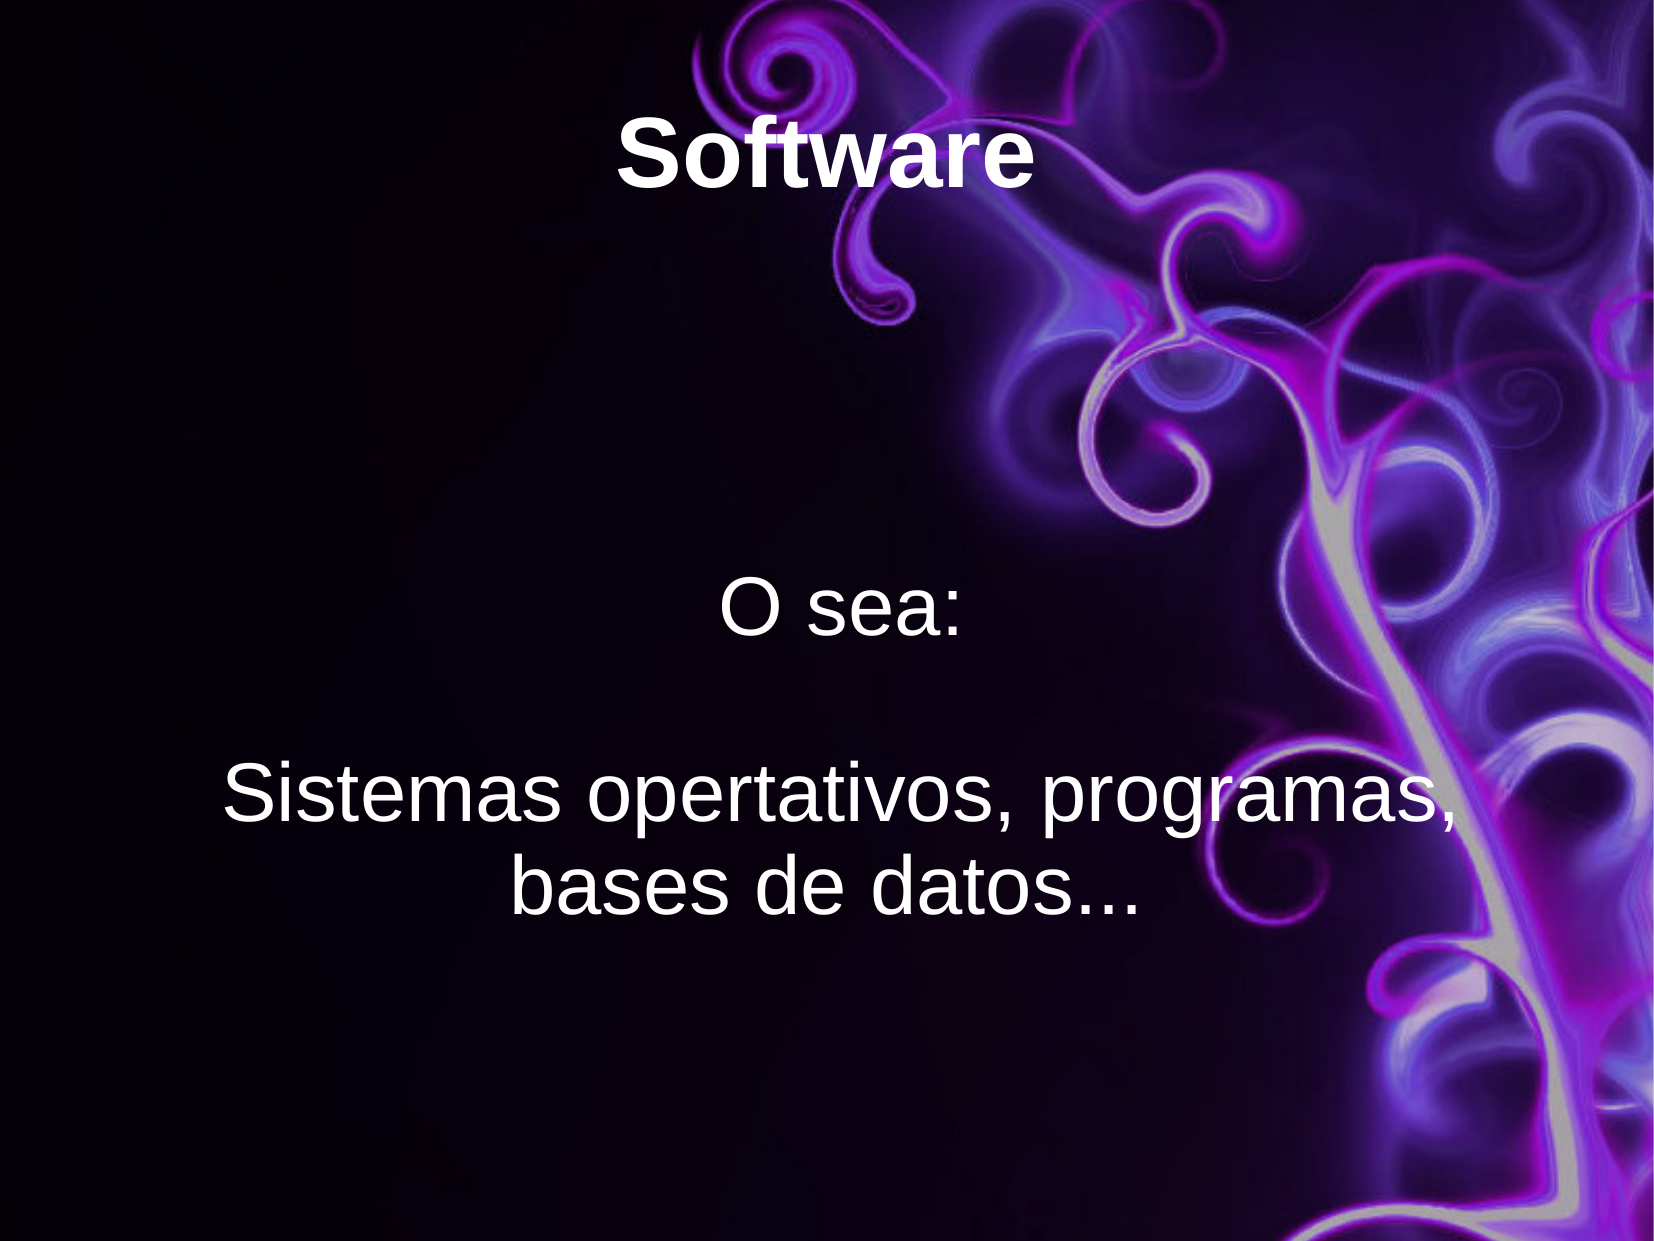

Software
# O sea:
Sistemas opertativos, programas, bases de datos...